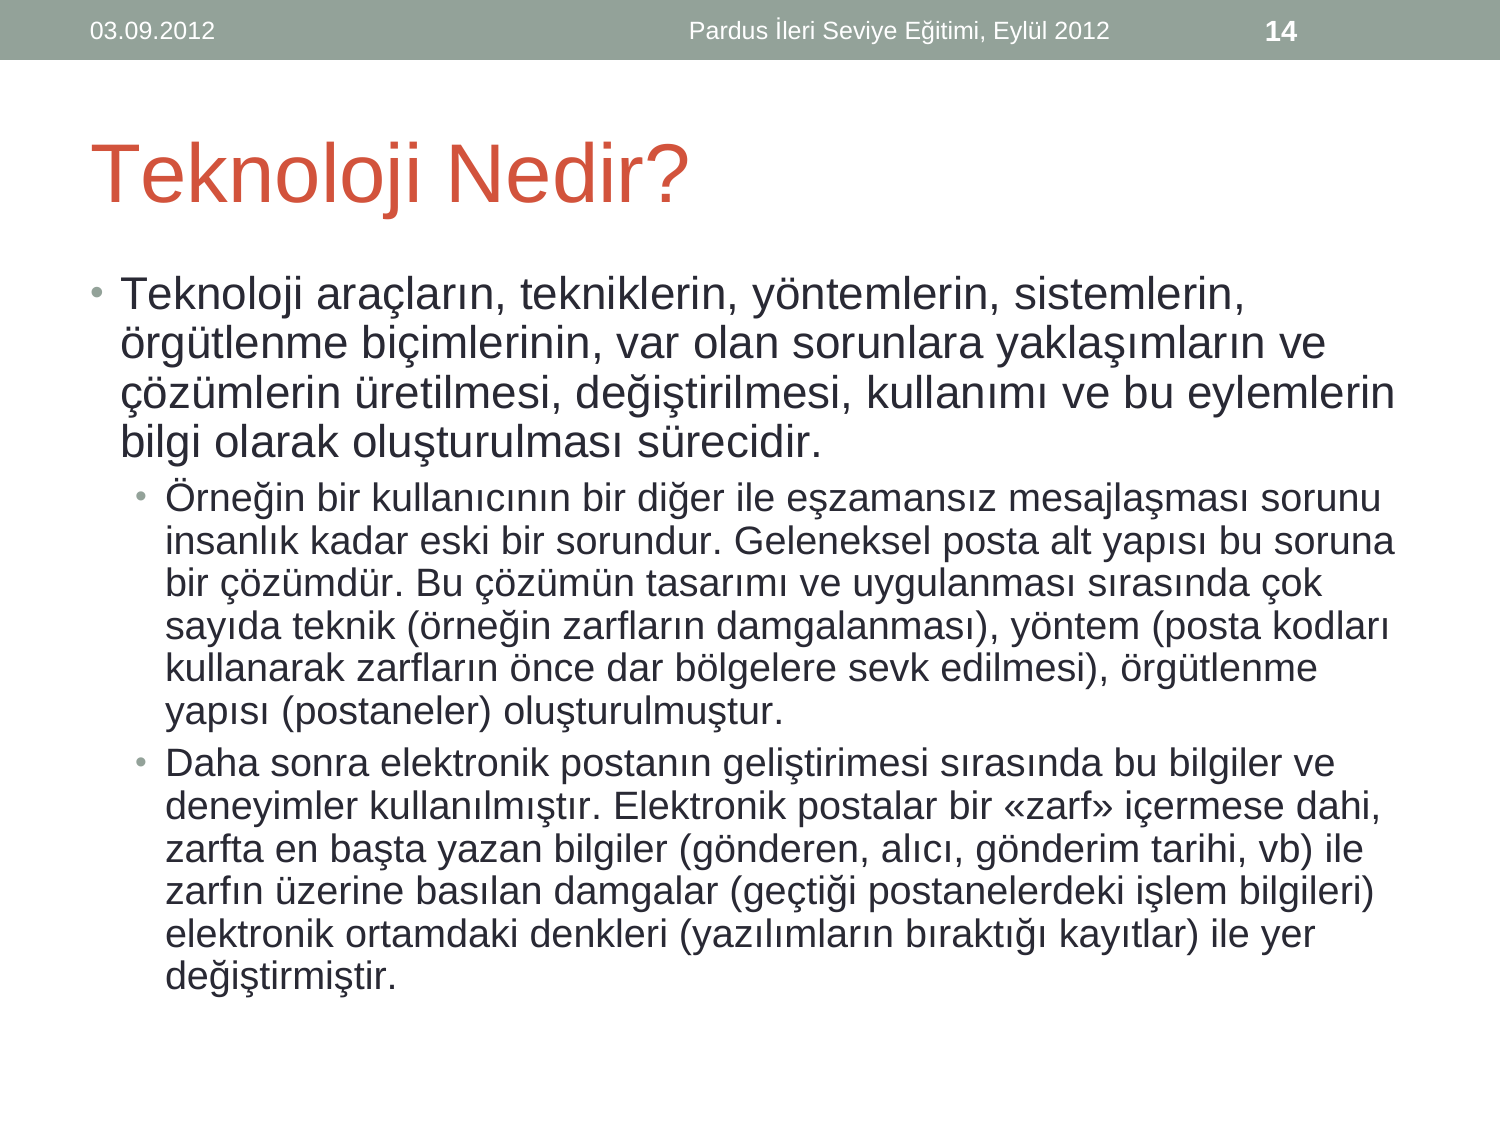

03.09.2012
Pardus İleri Seviye Eğitimi, Eylül 2012
# Teknoloji Nedir?
Teknoloji araçların, tekniklerin, yöntemlerin, sistemlerin, örgütlenme biçimlerinin, var olan sorunlara yaklaşımların ve çözümlerin üretilmesi, değiştirilmesi, kullanımı ve bu eylemlerin bilgi olarak oluşturulması sürecidir.
Örneğin bir kullanıcının bir diğer ile eşzamansız mesajlaşması sorunu insanlık kadar eski bir sorundur. Geleneksel posta alt yapısı bu soruna bir çözümdür. Bu çözümün tasarımı ve uygulanması sırasında çok sayıda teknik (örneğin zarfların damgalanması), yöntem (posta kodları kullanarak zarfların önce dar bölgelere sevk edilmesi), örgütlenme yapısı (postaneler) oluşturulmuştur.
Daha sonra elektronik postanın geliştirimesi sırasında bu bilgiler ve deneyimler kullanılmıştır. Elektronik postalar bir «zarf» içermese dahi, zarfta en başta yazan bilgiler (gönderen, alıcı, gönderim tarihi, vb) ile zarfın üzerine basılan damgalar (geçtiği postanelerdeki işlem bilgileri) elektronik ortamdaki denkleri (yazılımların bıraktığı kayıtlar) ile yer değiştirmiştir.